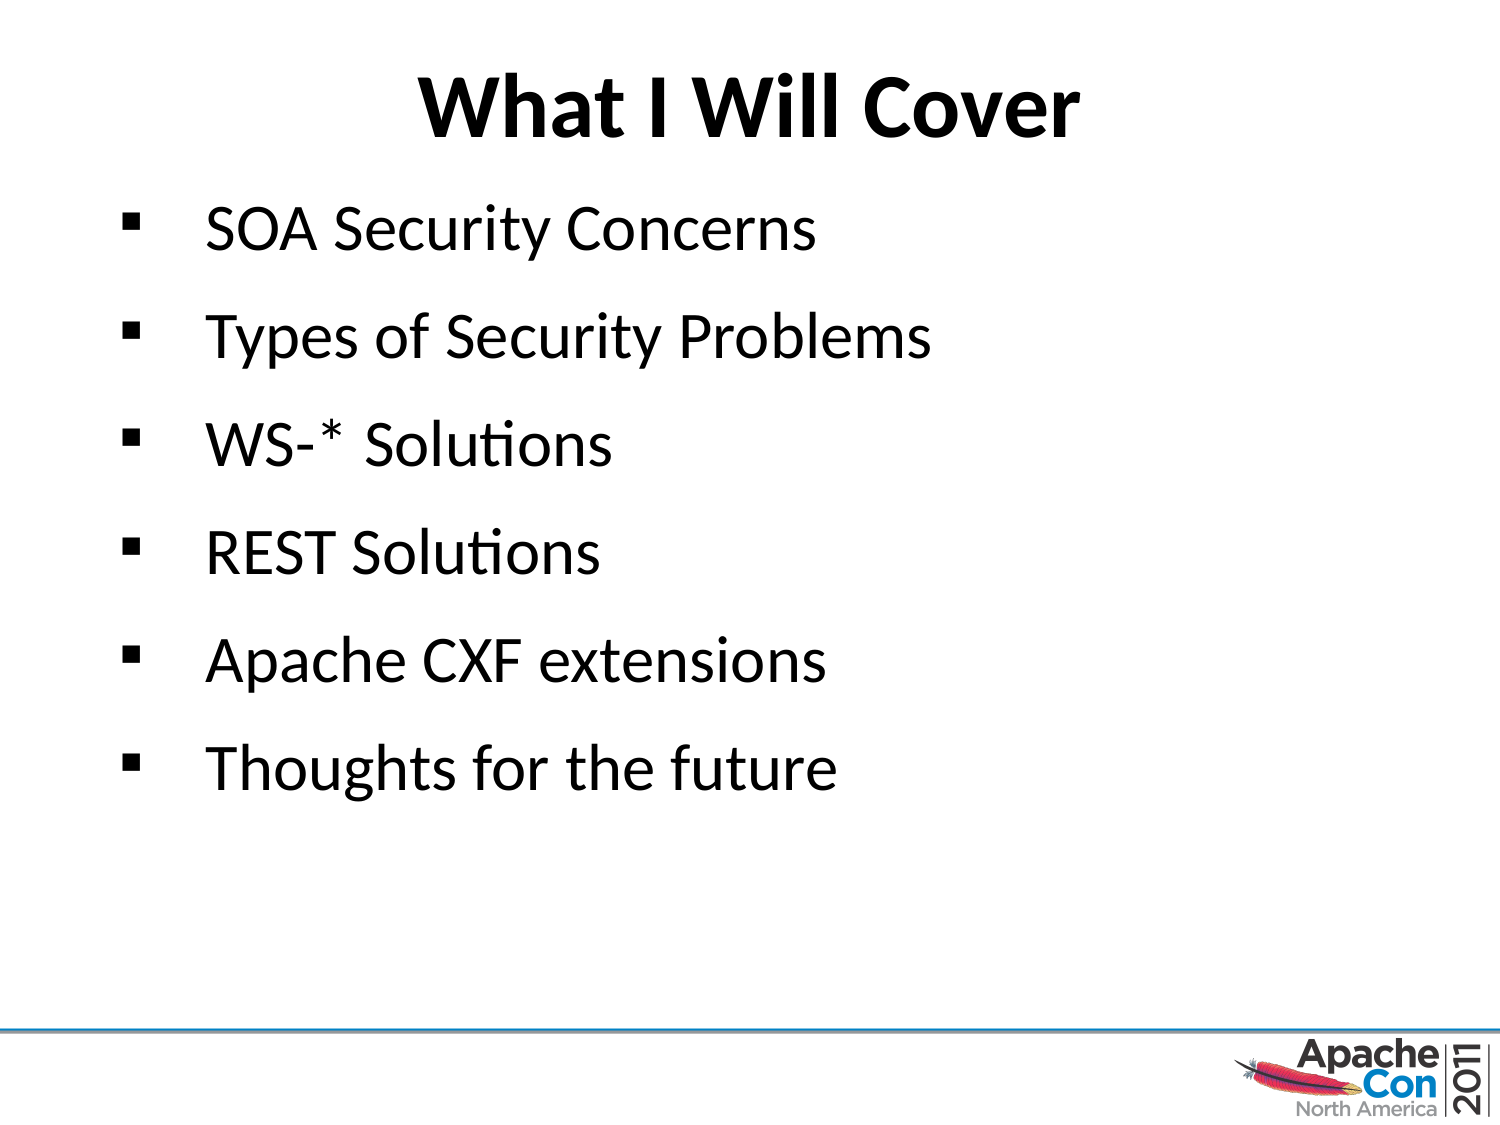

# What I Will Cover
SOA Security Concerns
Types of Security Problems
WS-* Solutions
REST Solutions
Apache CXF extensions
Thoughts for the future